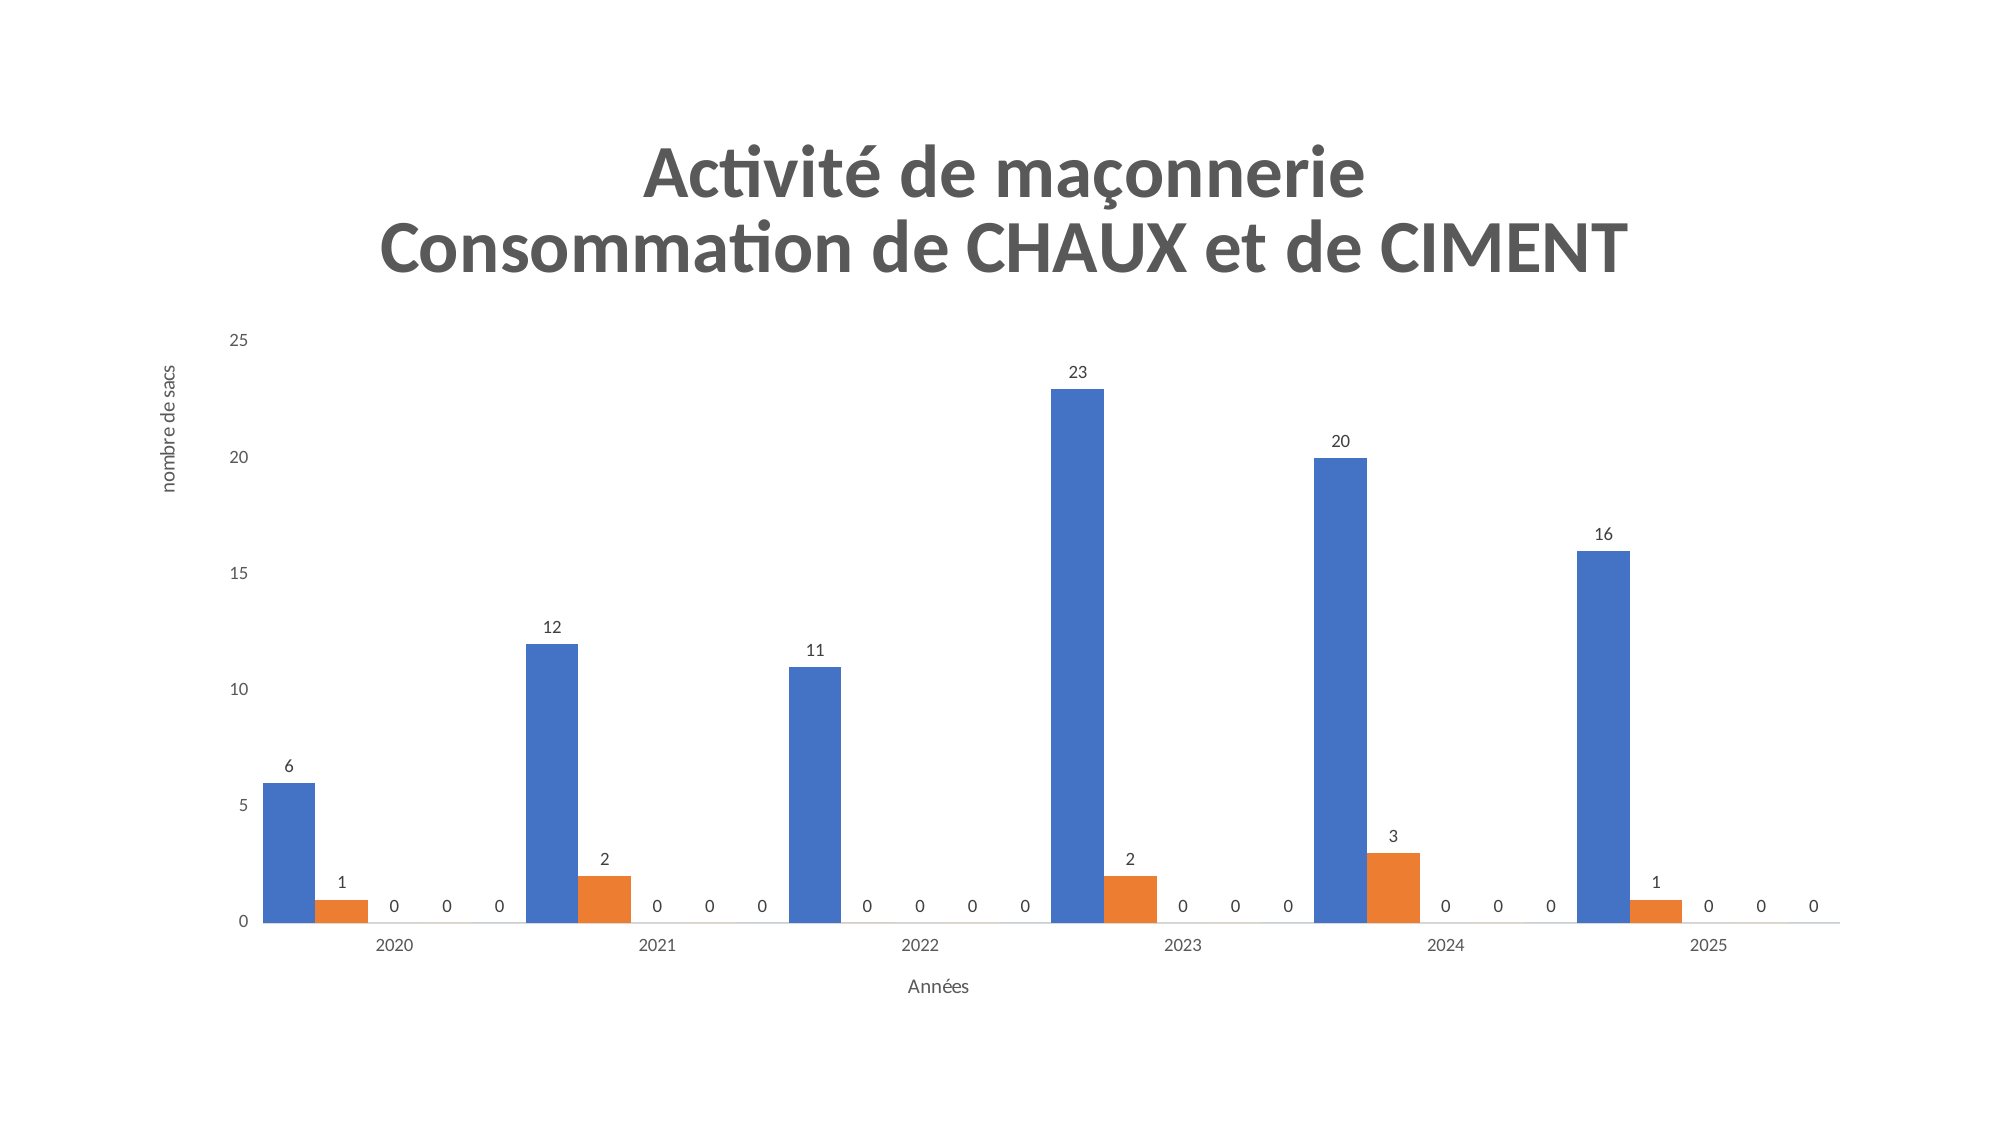

### Chart: Activité de maçonnerie
Consommation de CHAUX et de CIMENT
| Category | Chaux | Ciment | Colonne3 | Colonne2 | Colonne1 |
|---|---|---|---|---|---|
| 2020 | 6.0 | 1.0 | 0.0 | 0.0 | 0.0 |
| 2021 | 12.0 | 2.0 | 0.0 | 0.0 | 0.0 |
| 2022 | 11.0 | 0.0 | 0.0 | 0.0 | 0.0 |
| 2023 | 23.0 | 2.0 | 0.0 | 0.0 | 0.0 |
| 2024 | 20.0 | 3.0 | 0.0 | 0.0 | 0.0 |
| 2025 | 16.0 | 1.0 | 0.0 | 0.0 | 0.0 |